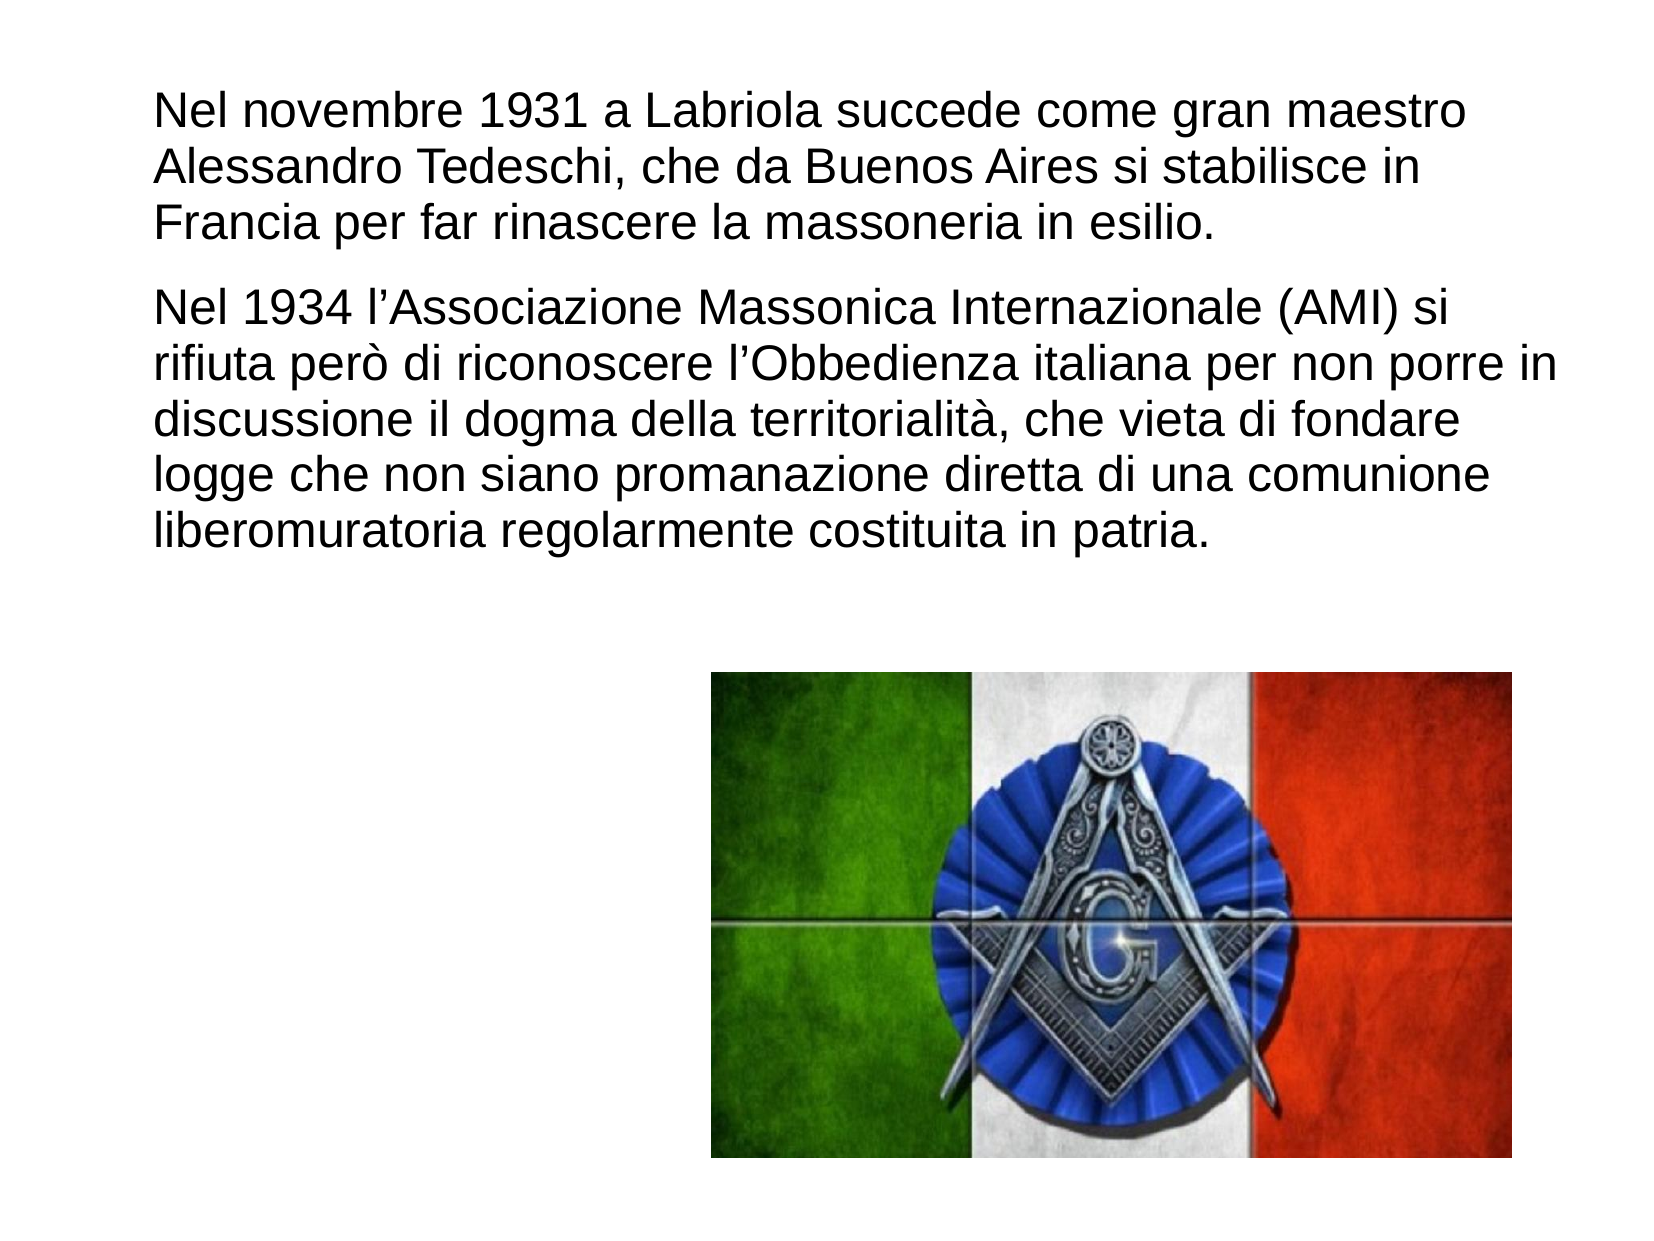

# Nel novembre 1931 a Labriola succede come gran maestro Alessandro Tedeschi, che da Buenos Aires si stabilisce in Francia per far rinascere la massoneria in esilio.
Nel 1934 l’Associazione Massonica Internazionale (AMI) si rifiuta però di riconoscere l’Obbedienza italiana per non porre in discussione il dogma della territorialità, che vieta di fondare logge che non siano promanazione diretta di una comunione liberomuratoria regolarmente costituita in patria.